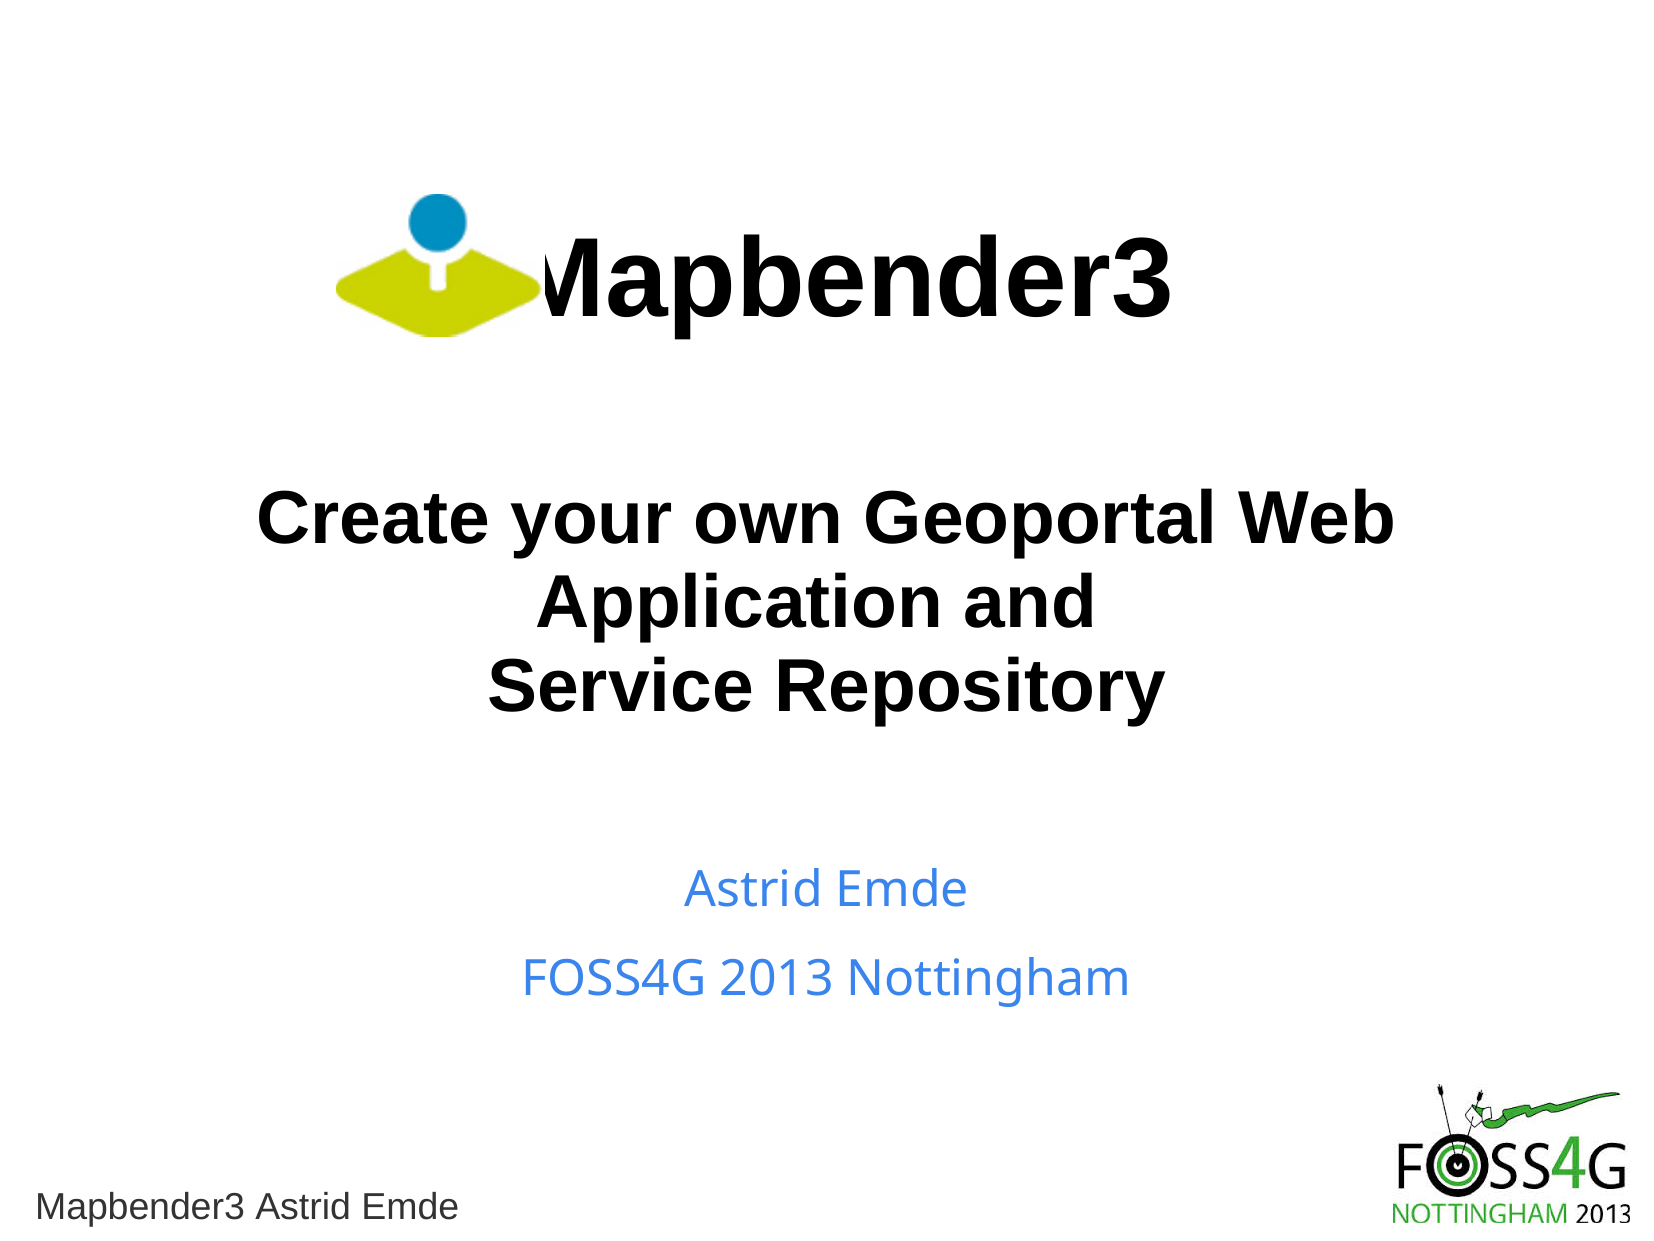

Mapbender3
Create your own Geoportal Web Application and
Service Repository
Astrid Emde
FOSS4G 2013 Nottingham